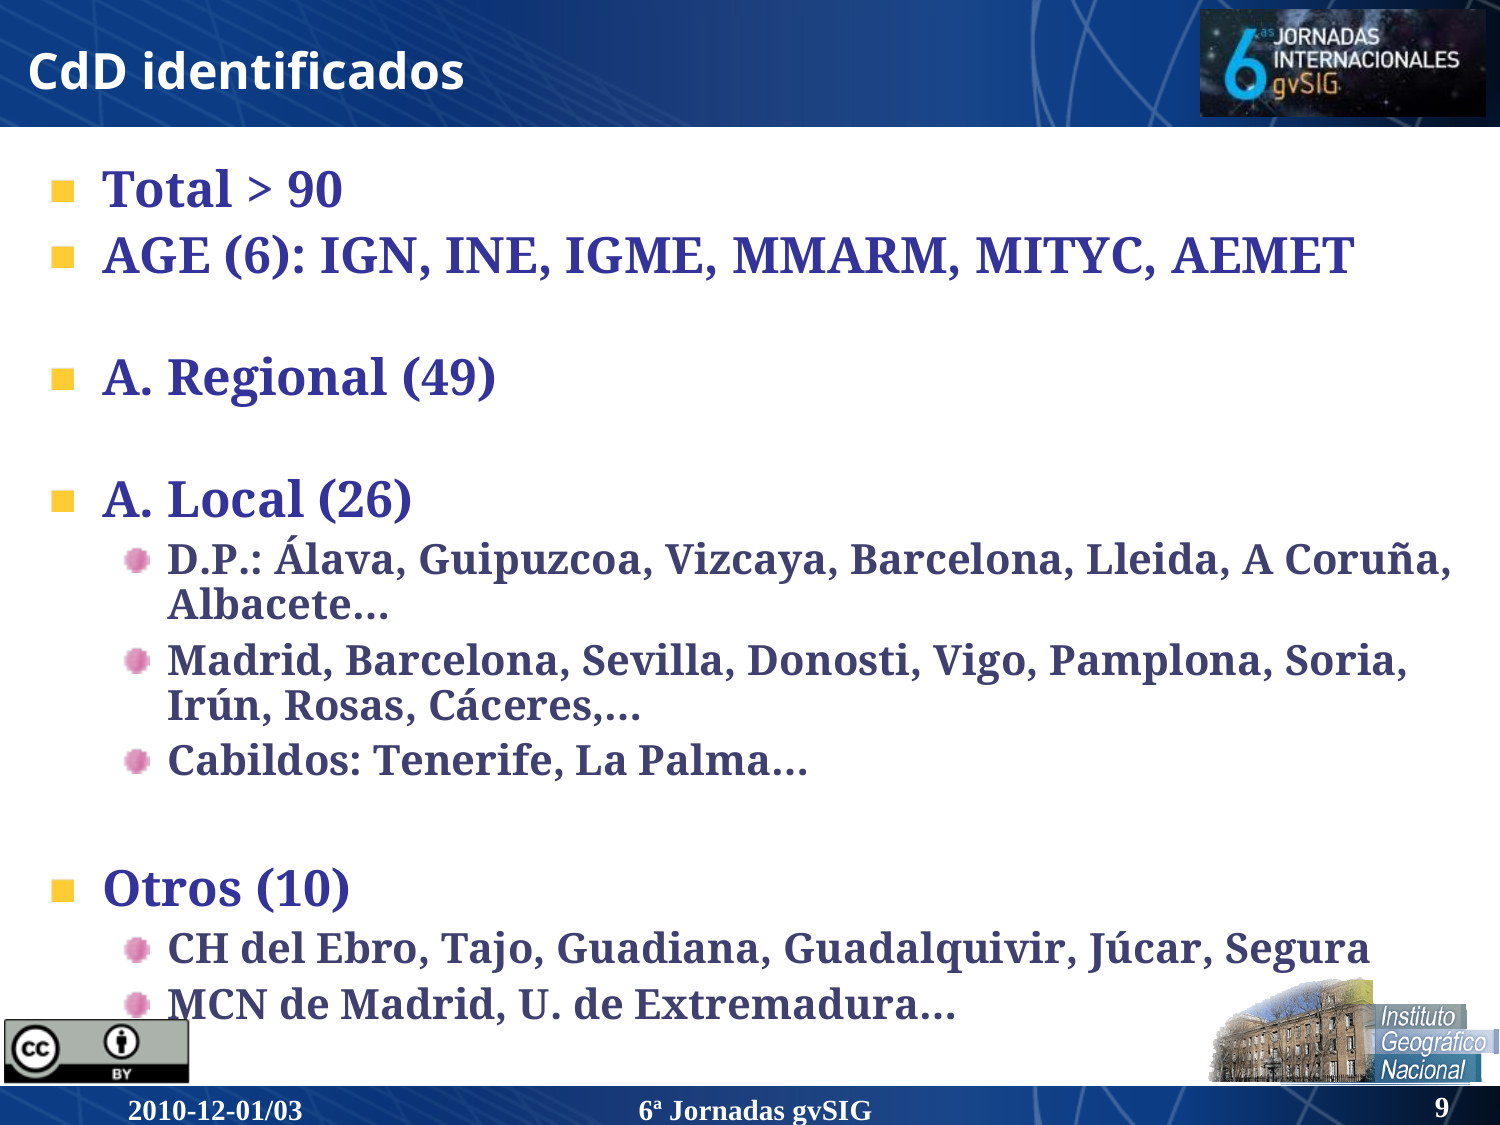

# CdD identificados
Total > 90
AGE (6): IGN, INE, IGME, MMARM, MITYC, AEMET
A. Regional (49)
A. Local (26)
D.P.: Álava, Guipuzcoa, Vizcaya, Barcelona, Lleida, A Coruña, Albacete…
Madrid, Barcelona, Sevilla, Donosti, Vigo, Pamplona, Soria, Irún, Rosas, Cáceres,…
Cabildos: Tenerife, La Palma…
Otros (10)
CH del Ebro, Tajo, Guadiana, Guadalquivir, Júcar, Segura
MCN de Madrid, U. de Extremadura…